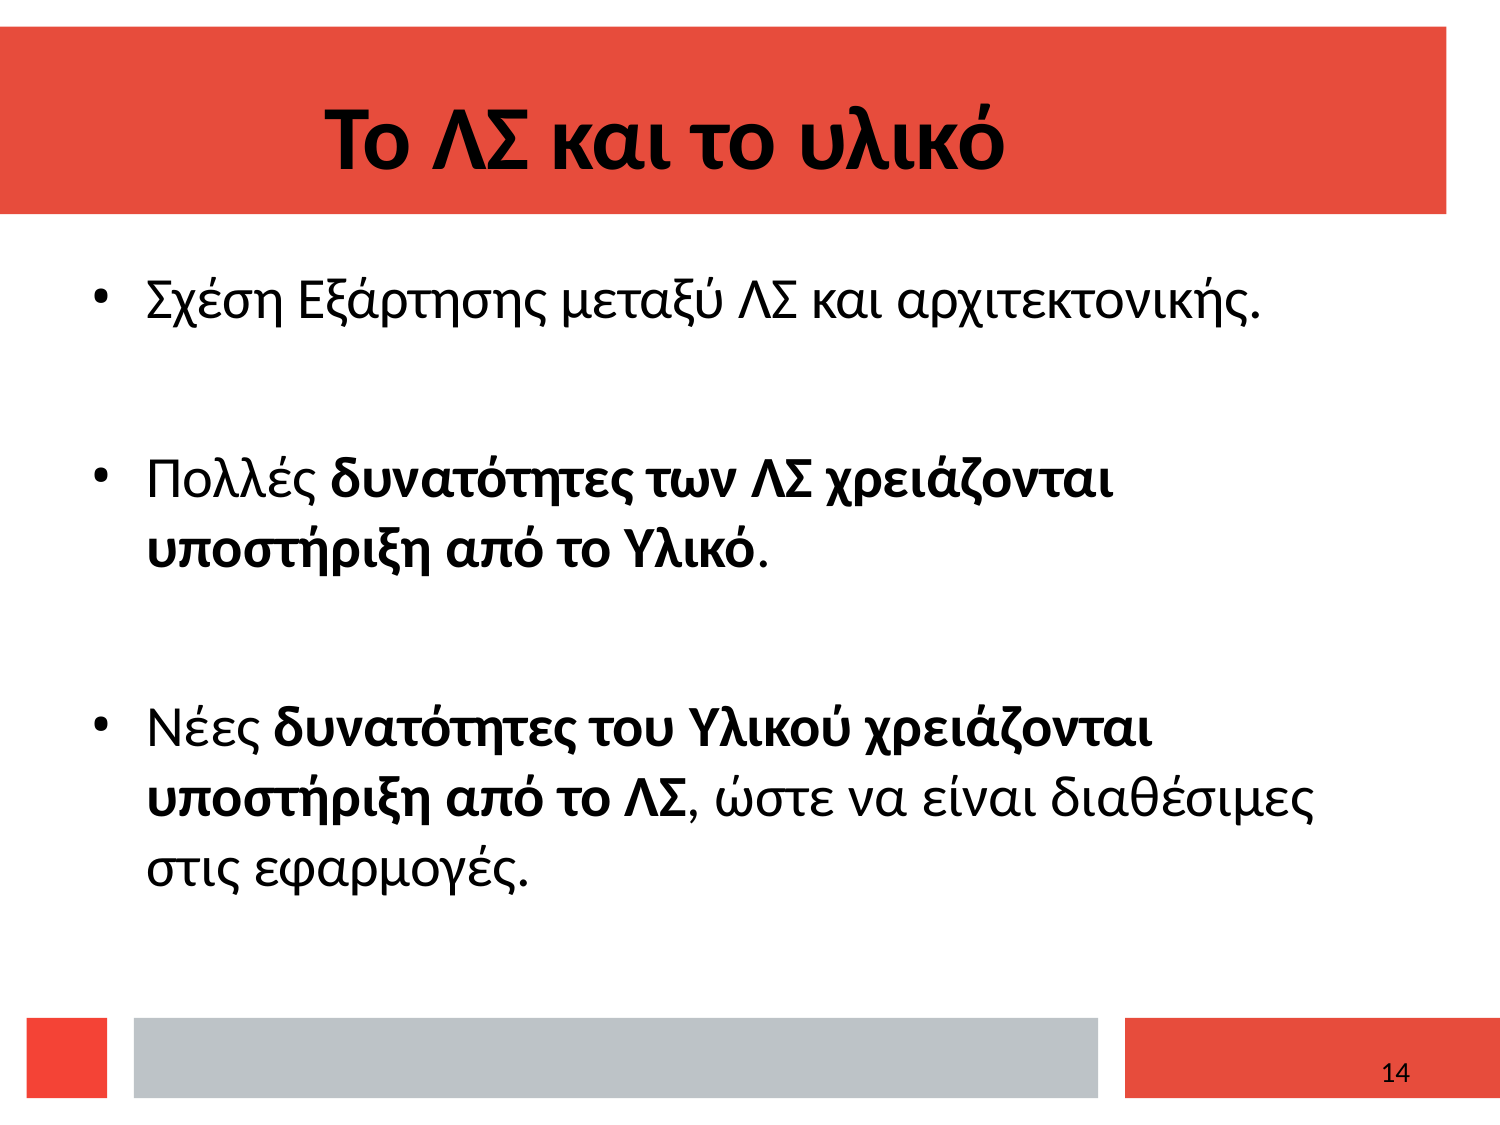

# Το ΛΣ και το υλικό
Σχέση Εξάρτησης μεταξύ ΛΣ και αρχιτεκτονικής.
Πολλές δυνατότητες των ΛΣ χρειάζονται υποστήριξη από το Υλικό.
Νέες δυνατότητες του Υλικού χρειάζονται υποστήριξη από το ΛΣ, ώστε να είναι διαθέσιμες στις εφαρμογές.